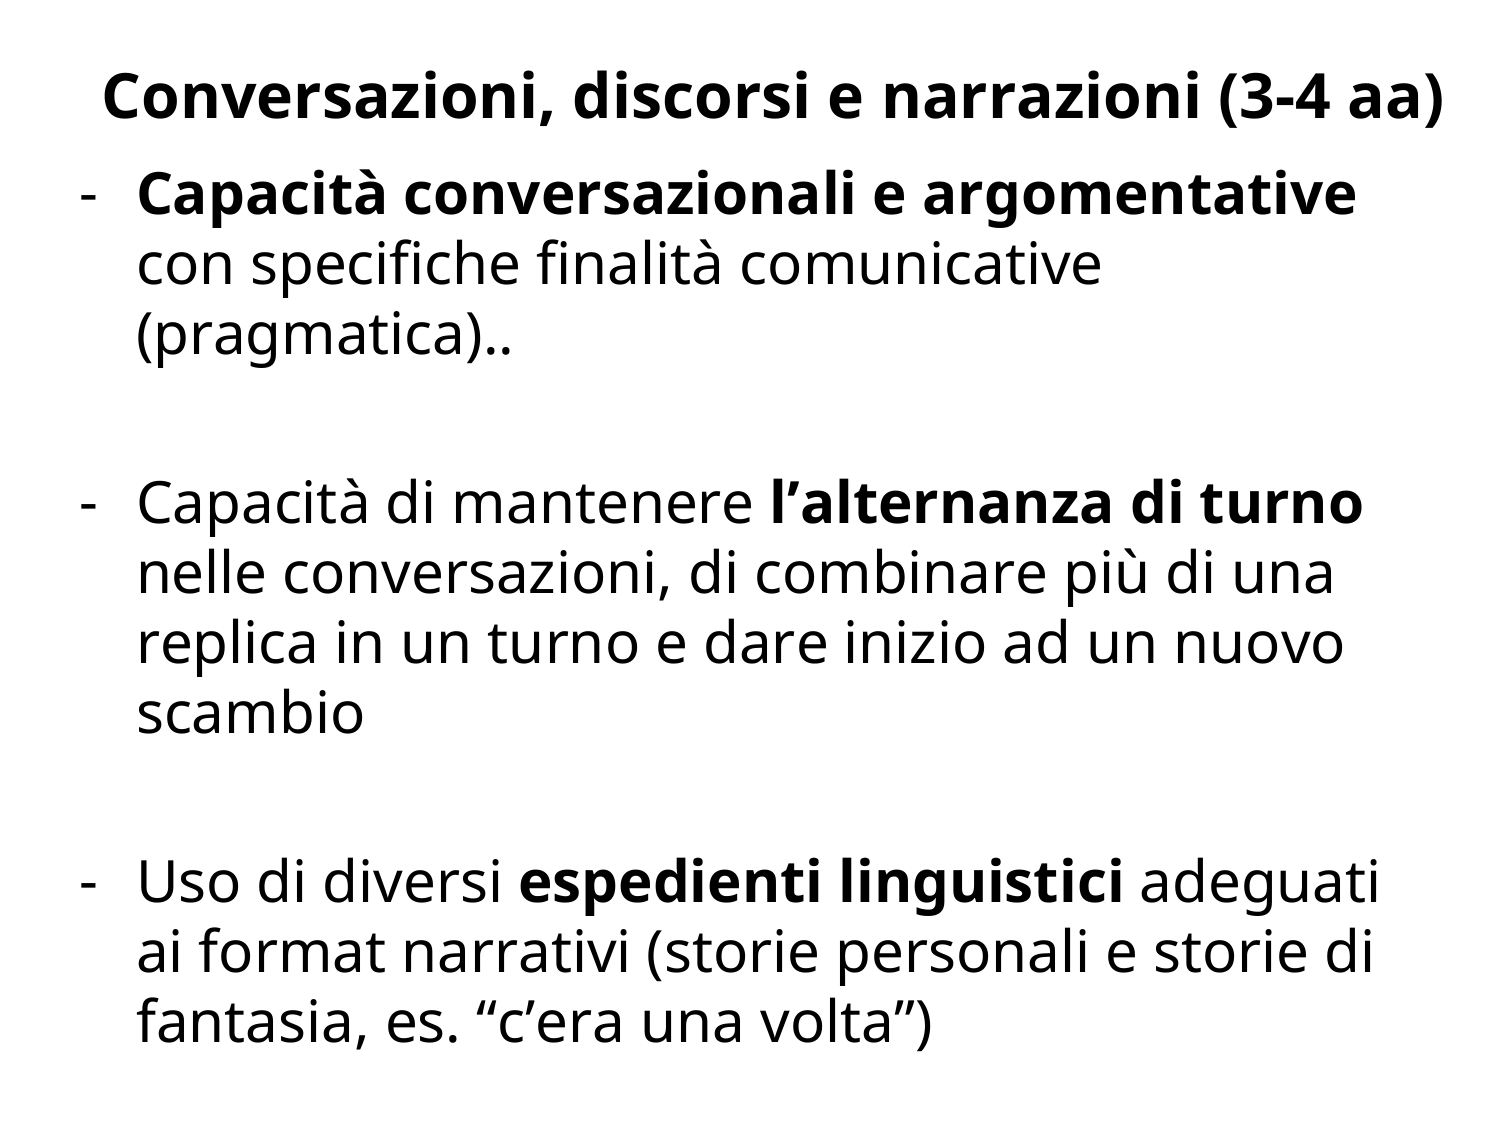

Conversazioni, discorsi e narrazioni (3-4 aa)
# Capacità conversazionali e argomentative con specifiche finalità comunicative (pragmatica)..
Capacità di mantenere l’alternanza di turno nelle conversazioni, di combinare più di una replica in un turno e dare inizio ad un nuovo scambio
Uso di diversi espedienti linguistici adeguati ai format narrativi (storie personali e storie di fantasia, es. “c’era una volta”)